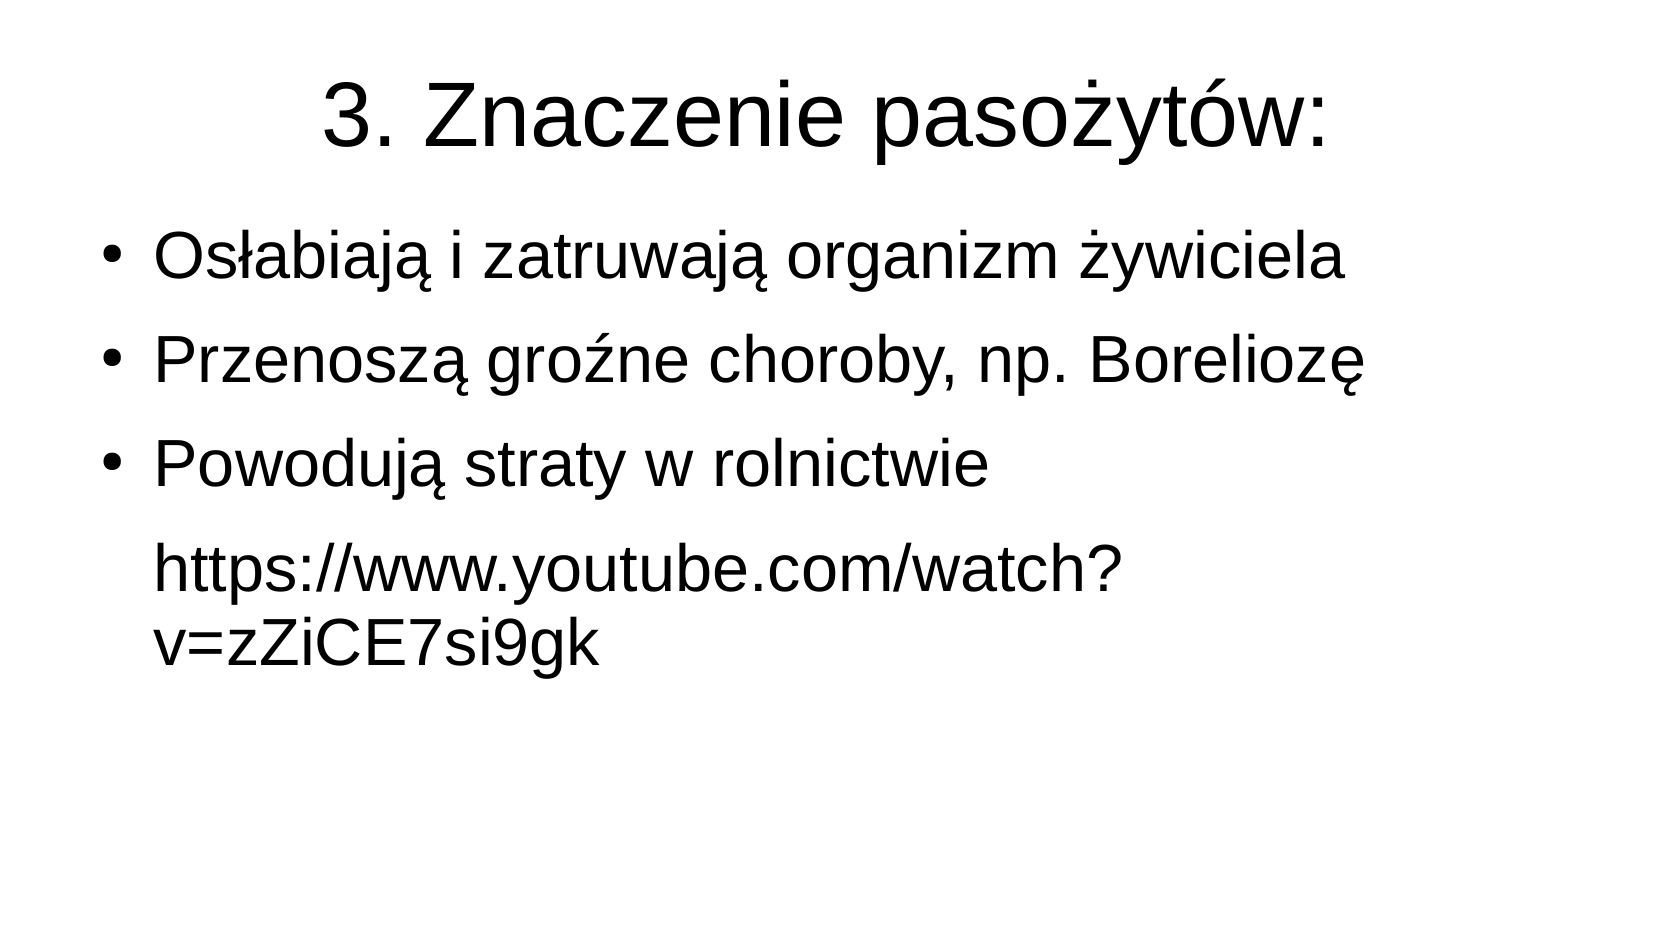

# 3. Znaczenie pasożytów:
Osłabiają i zatruwają organizm żywiciela
Przenoszą groźne choroby, np. Boreliozę
Powodują straty w rolnictwie
https://www.youtube.com/watch?v=zZiCE7si9gk